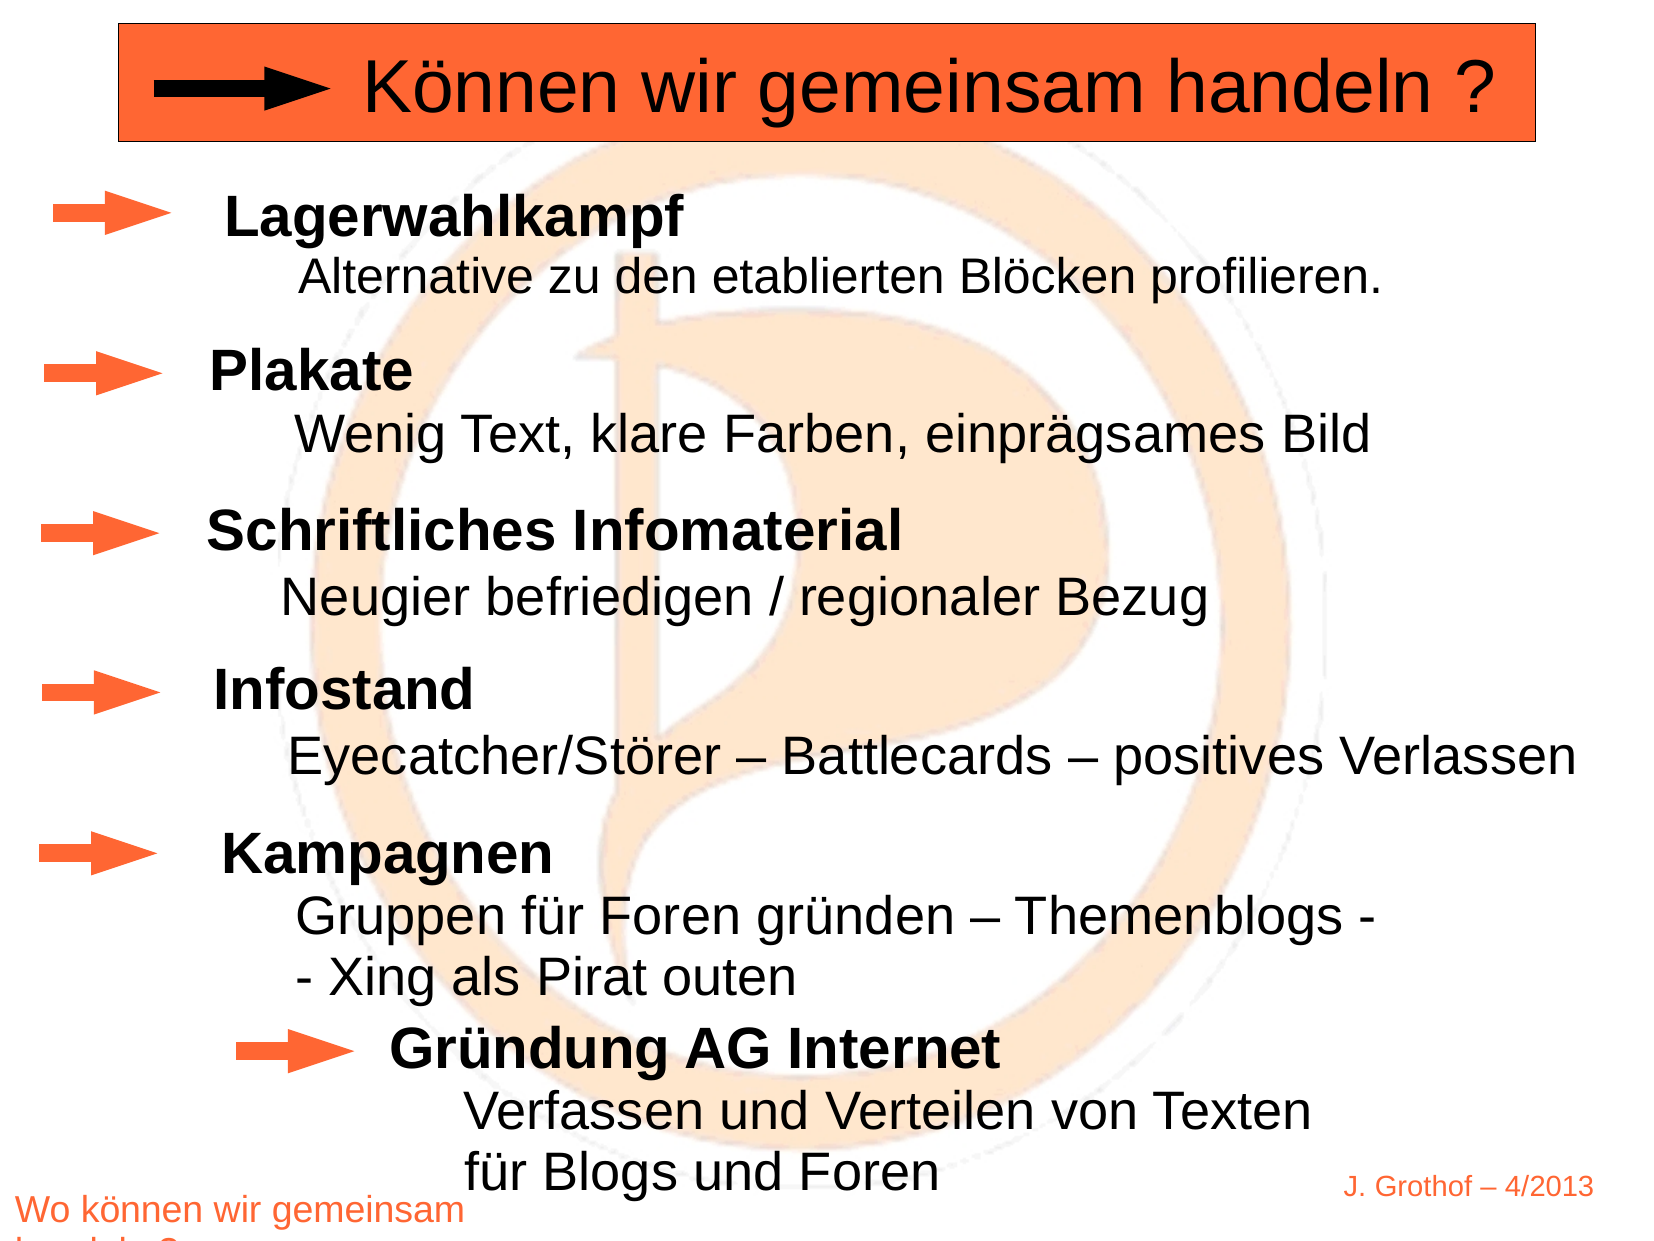

Können wir gemeinsam handeln ?
Lagerwahlkampf
	Alternative zu den etablierten Blöcken profilieren.
Plakate
	 Wenig Text, klare Farben, einprägsames Bild
Schriftliches Infomaterial
	Neugier befriedigen / regionaler Bezug
Infostand
	Eyecatcher/Störer – Battlecards – positives Verlassen
Kampagnen
	Gruppen für Foren gründen – Themenblogs -
	- Xing als Pirat outen
Gründung AG Internet
	Verfassen und Verteilen von Texten
 für Blogs und Foren
Wo können wir gemeinsam handeln ?